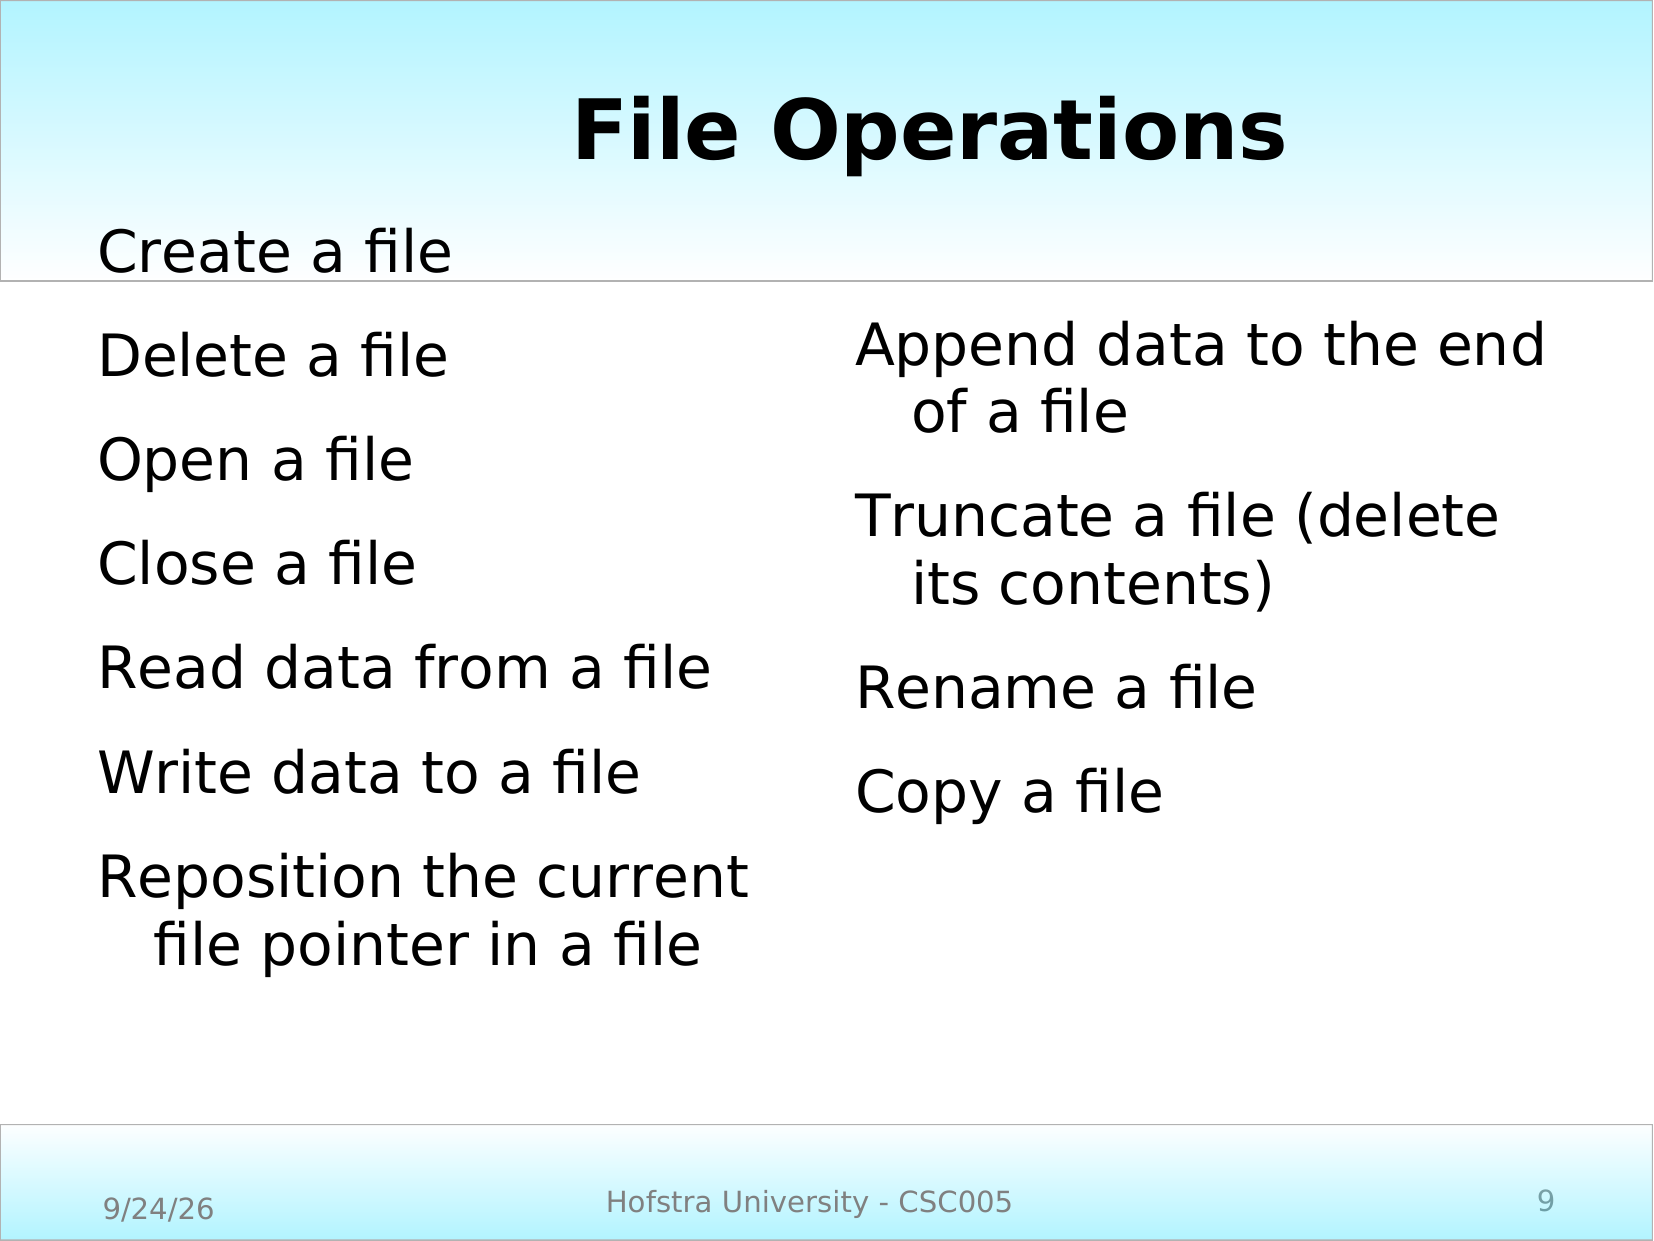

# File Operations
Create a file
Delete a file
Open a file
Close a file
Read data from a file
Write data to a file
Reposition the current file pointer in a file
Append data to the end of a file
Truncate a file (delete its contents)
Rename a file
Copy a file
9
Hofstra University - CSC005